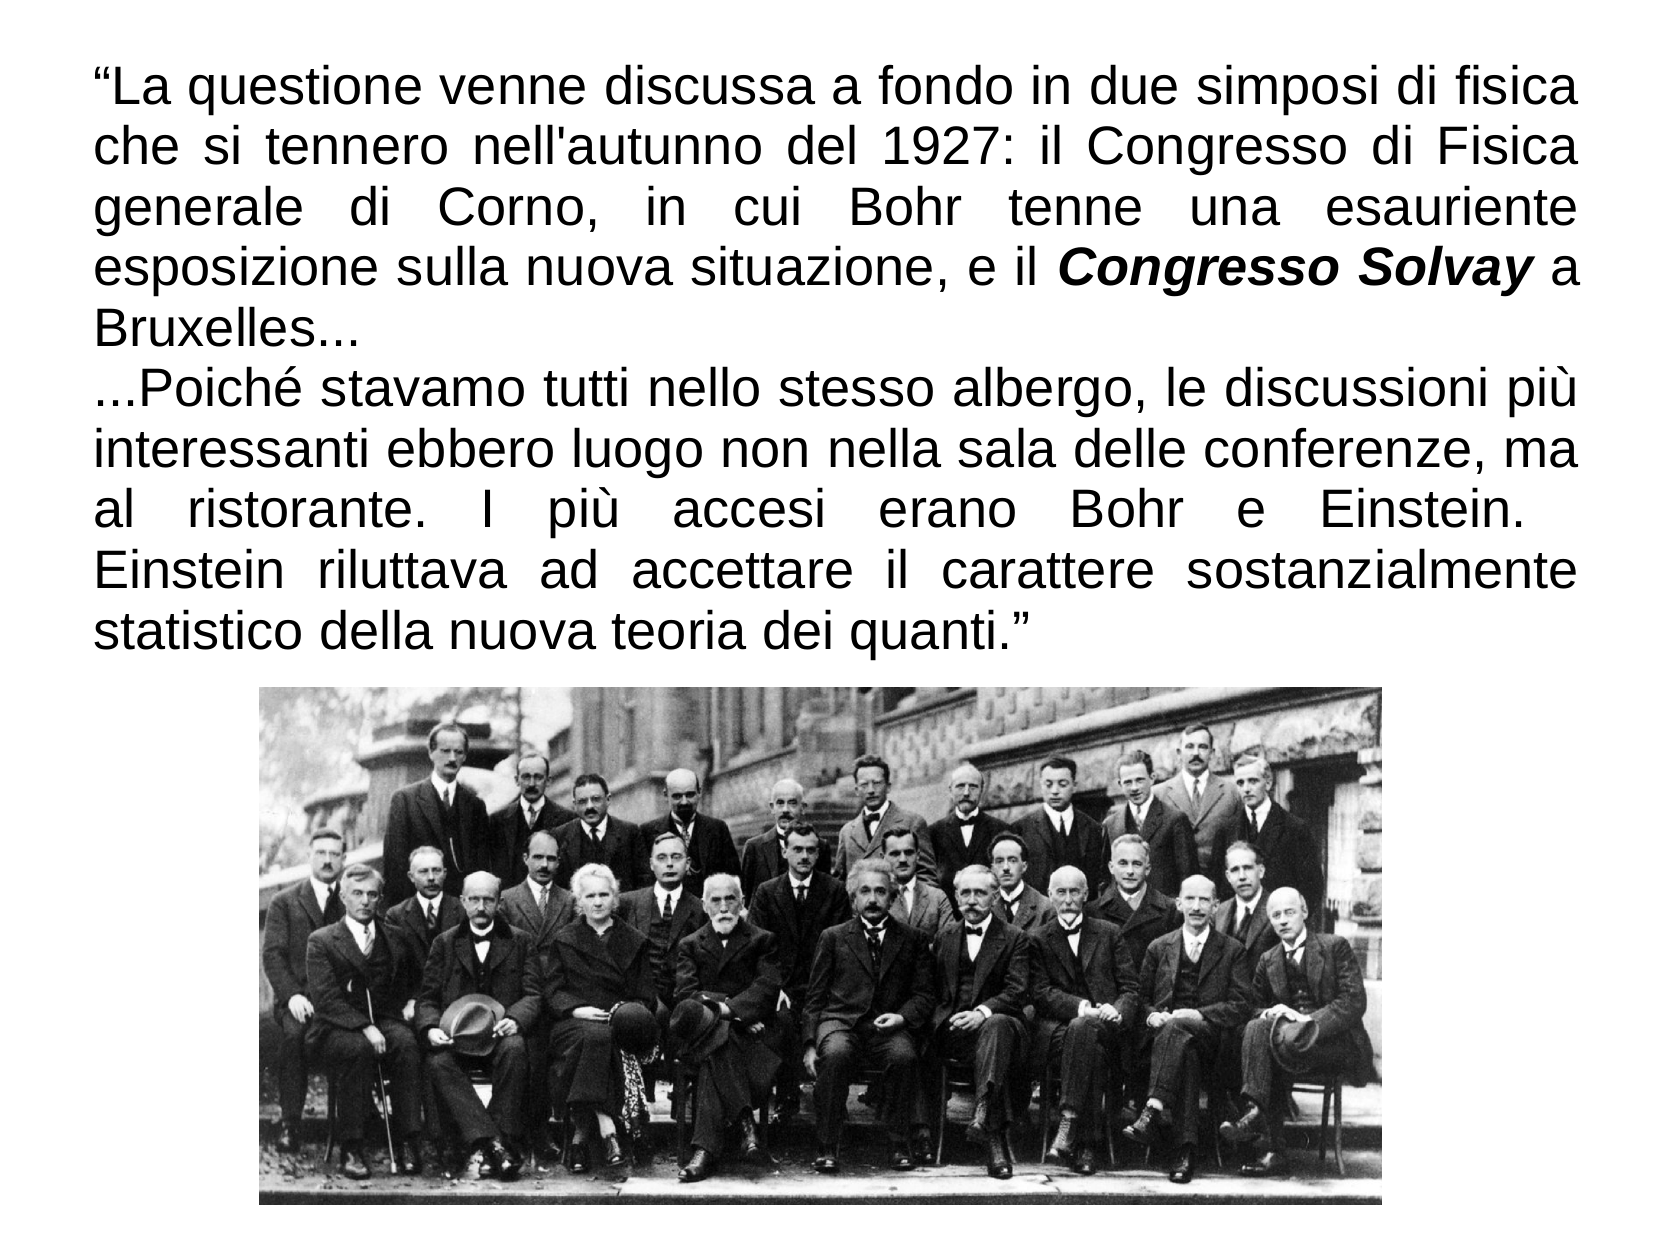

# “La questione venne discussa a fondo in due simposi di fisica che si tennero nell'autunno del 1927: il Congresso di Fisica generale di Corno, in cui Bohr tenne una esauriente esposizione sulla nuova situazione, e il Congresso Solvay a Bruxelles... ...Poiché stavamo tutti nello stesso albergo, le discussioni più interessanti ebbero luogo non nella sala delle conferenze, ma al ristorante. I più accesi erano Bohr e Einstein. Einstein riluttava ad accettare il carattere sostanzialmente statistico della nuova teoria dei quanti.”